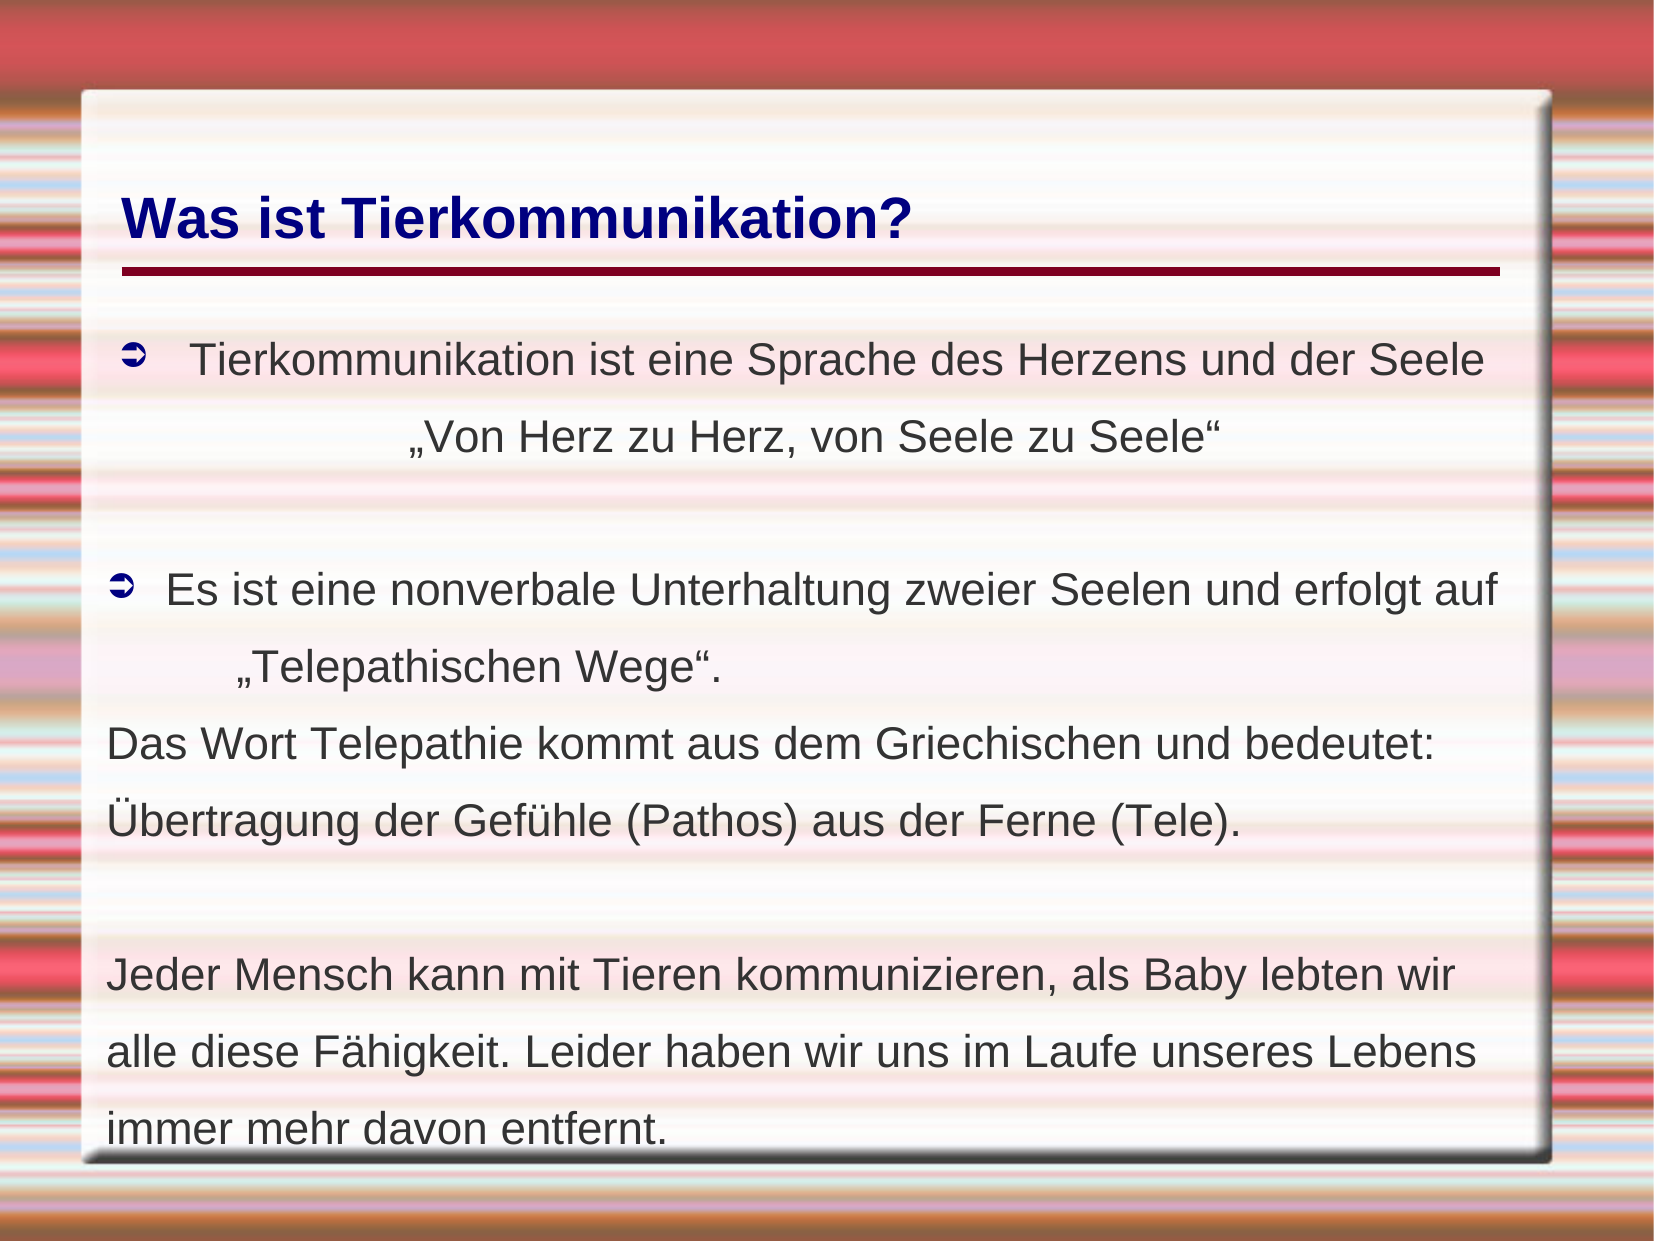

# Was ist Tierkommunikation?
Tierkommunikation ist eine Sprache des Herzens und der Seele
„Von Herz zu Herz, von Seele zu Seele“
Es ist eine nonverbale Unterhaltung zweier Seelen und erfolgt auf „Telepathischen Wege“.
Das Wort Telepathie kommt aus dem Griechischen und bedeutet:
Übertragung der Gefühle (Pathos) aus der Ferne (Tele).
Jeder Mensch kann mit Tieren kommunizieren, als Baby lebten wir alle diese Fähigkeit. Leider haben wir uns im Laufe unseres Lebens immer mehr davon entfernt.